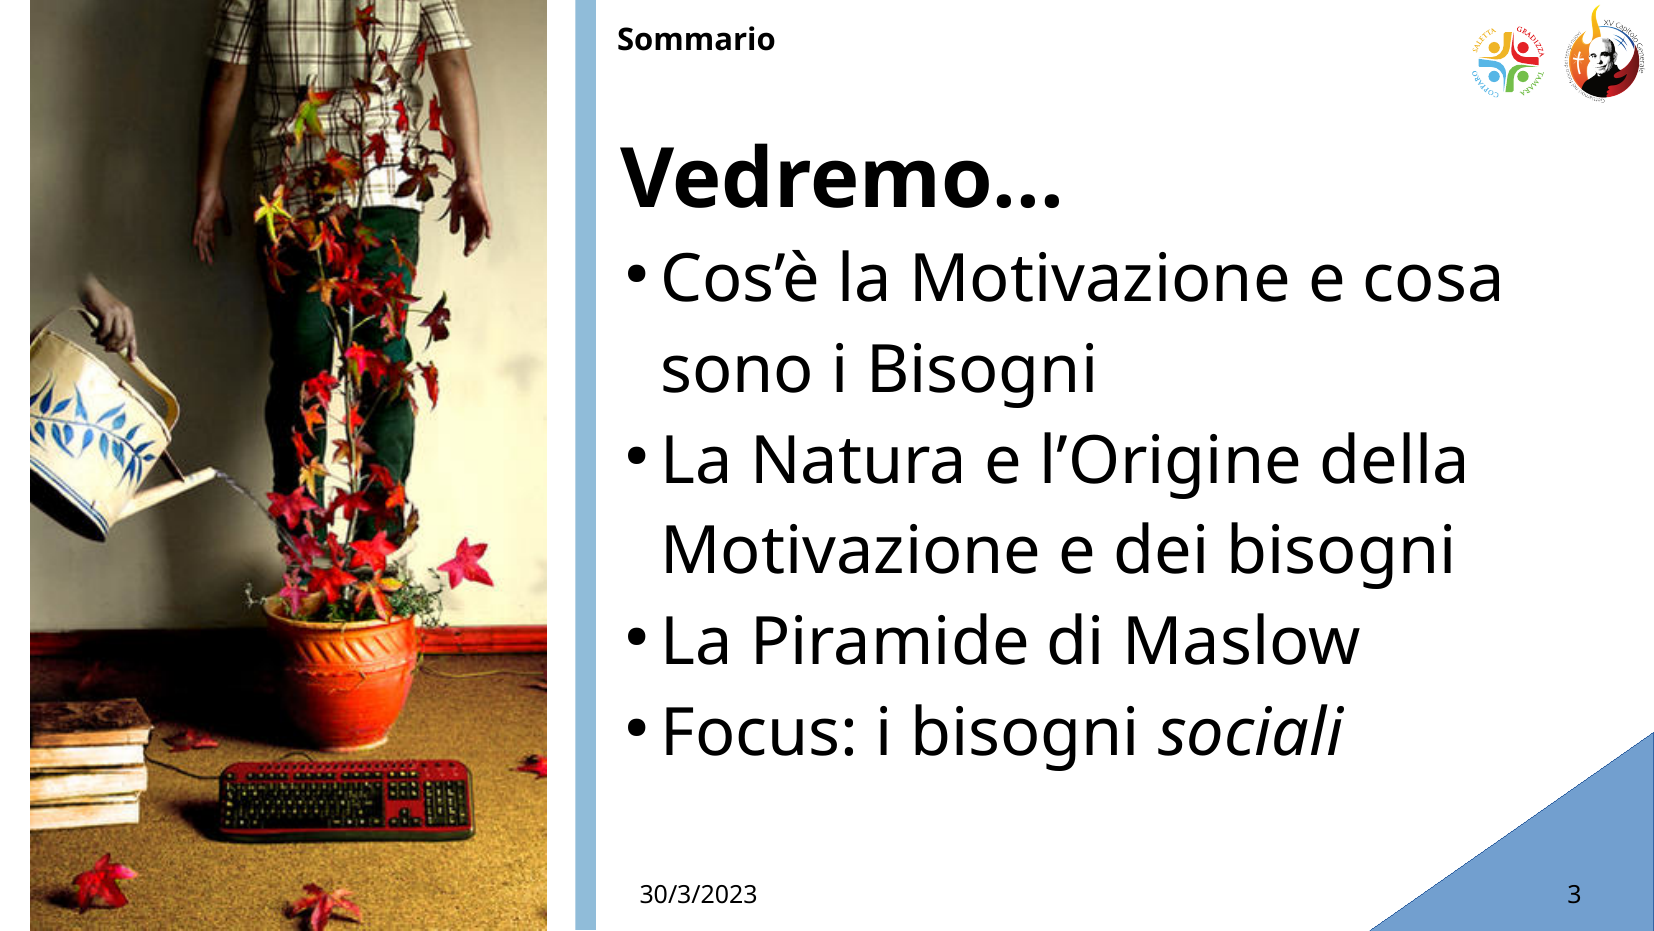

Sommario
# Vedremo...
Cos’è la Motivazione e cosa sono i Bisogni
La Natura e l’Origine della Motivazione e dei bisogni
La Piramide di Maslow
Focus: i bisogni sociali